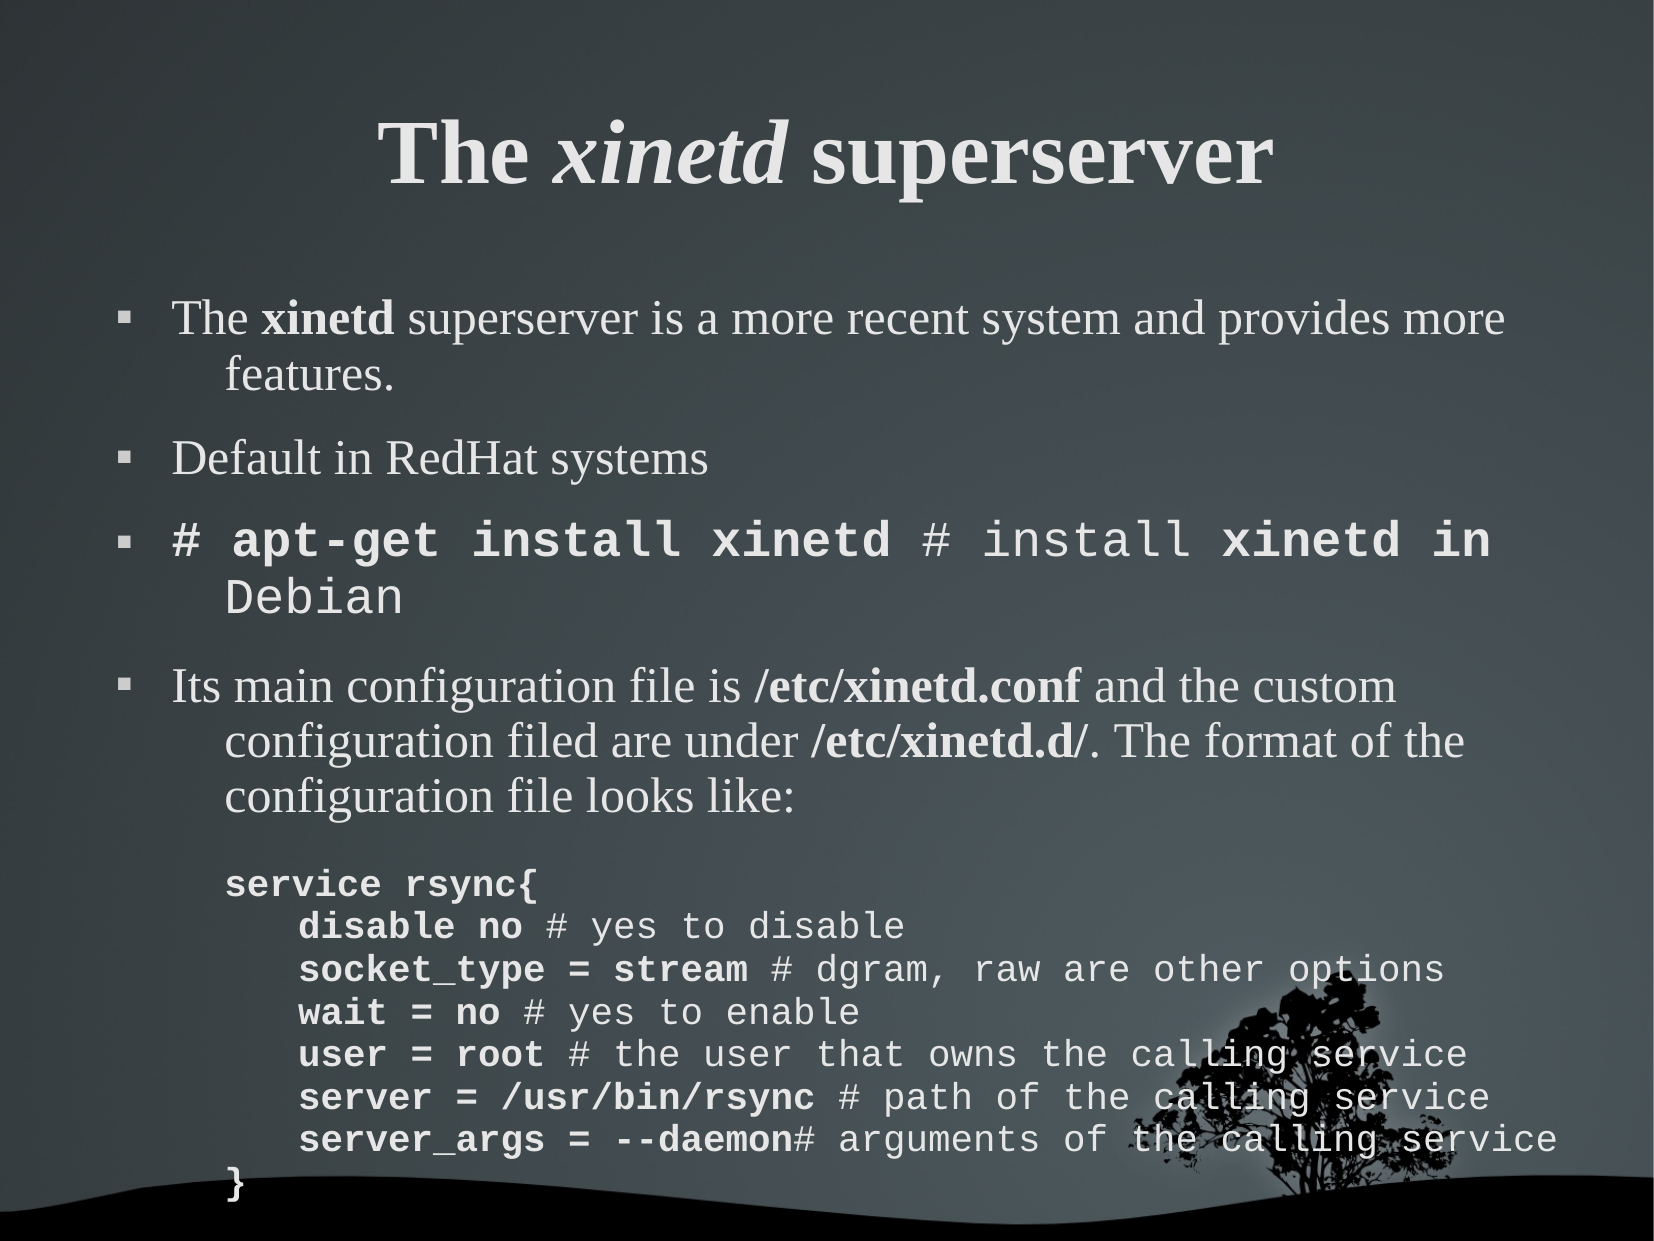

# The xinetd superserver
The xinetd superserver is a more recent system and provides more features.
Default in RedHat systems
# apt-get install xinetd # install xinetd in Debian
Its main configuration file is /etc/xinetd.conf and the custom configuration filed are under /etc/xinetd.d/. The format of the configuration file looks like:
service rsync{
	disable no # yes to disable
	socket_type = stream # dgram, raw are other options
	wait = no # yes to enable
	user = root # the user that owns the calling service
	server = /usr/bin/rsync # path of the calling service
	server_args = --daemon# arguments of the calling service
}